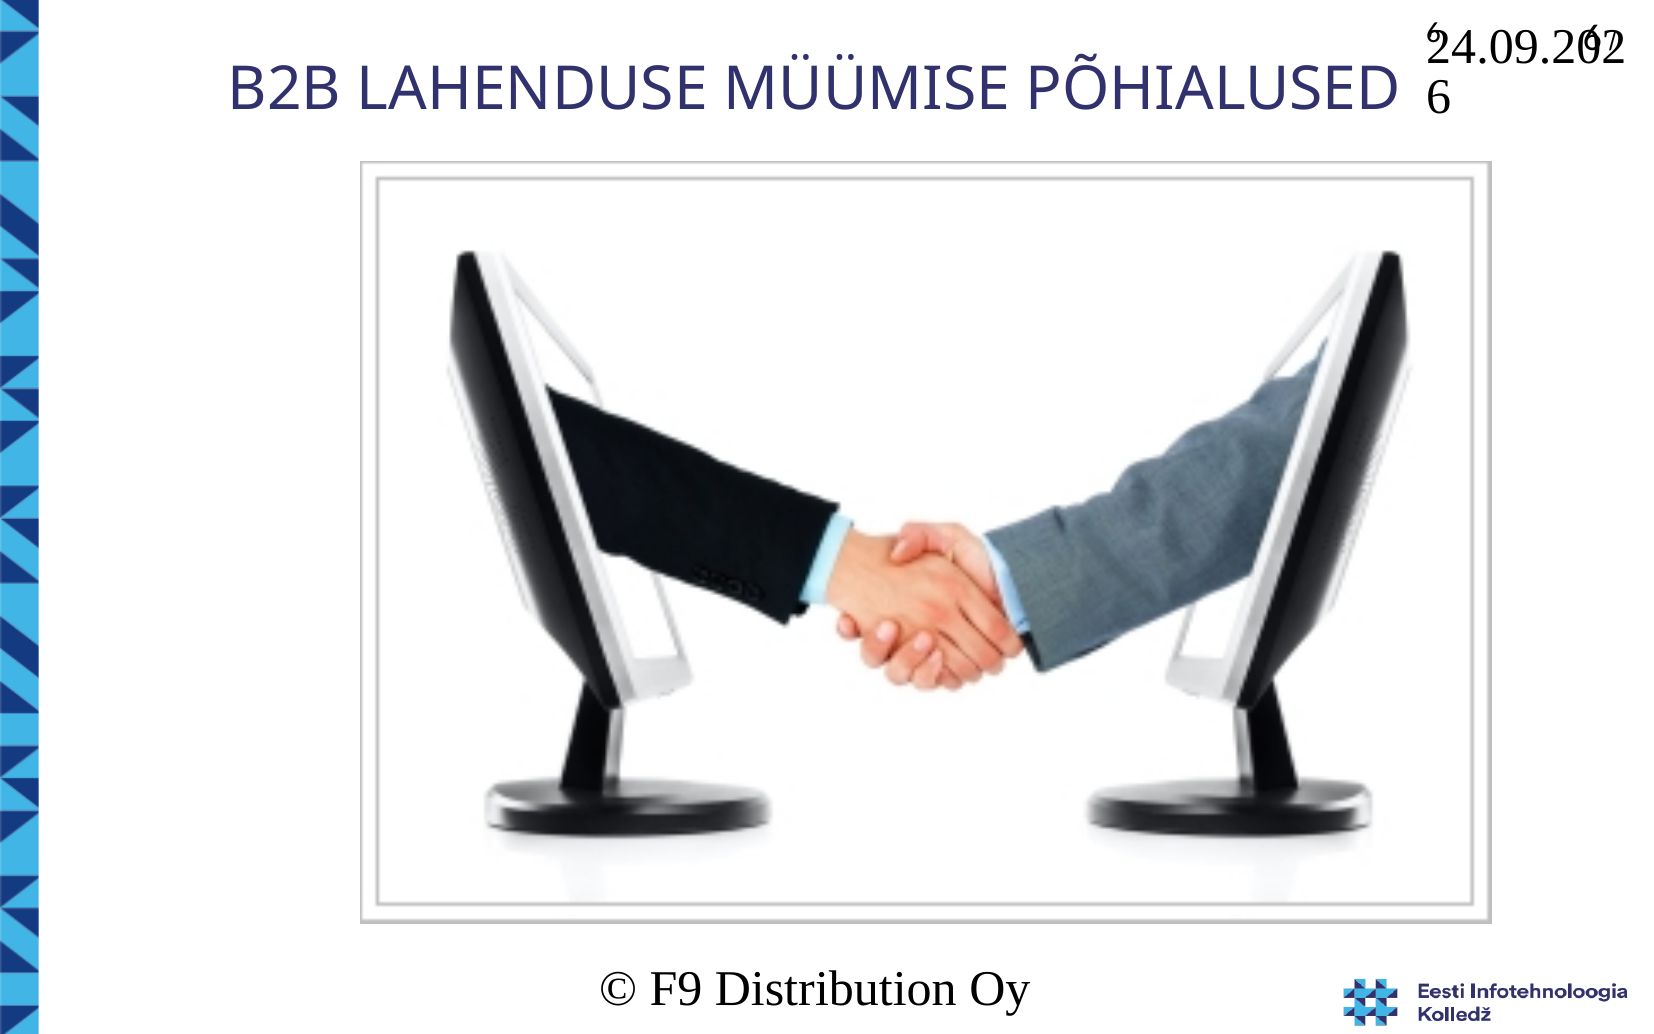

# B2B LAHENDUSE MÜÜMISE PÕHIALUSED
© F9 Distribution Oy